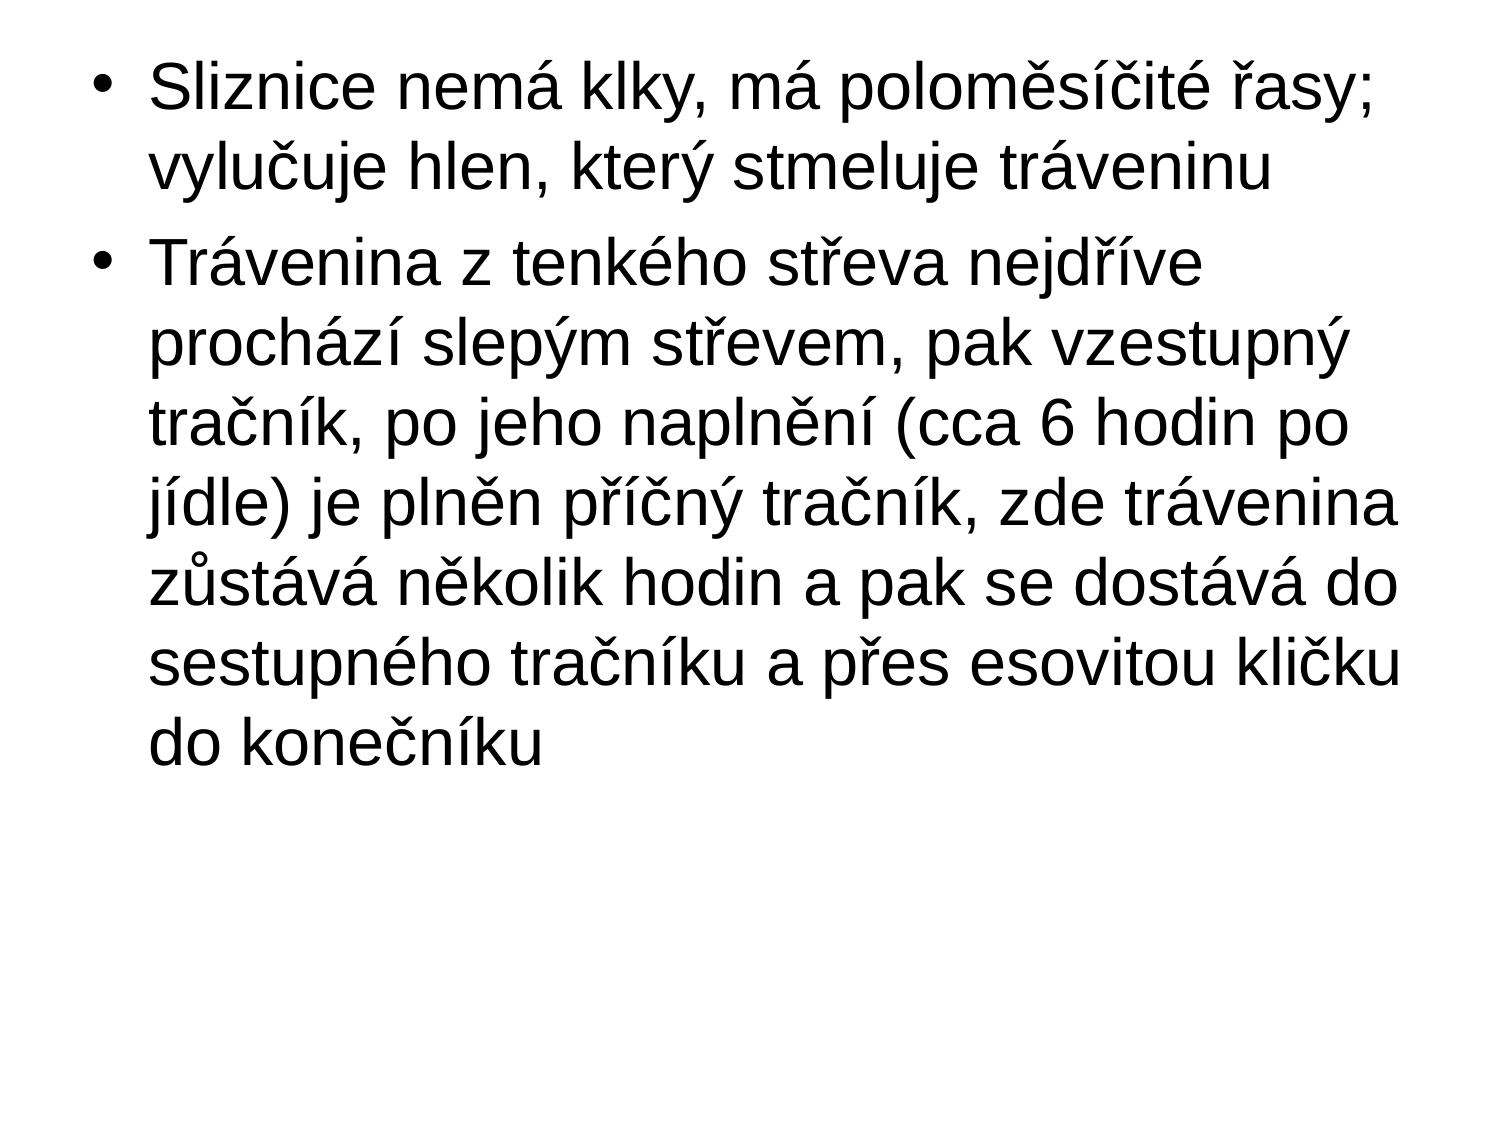

# Sliznice nemá klky, má poloměsíčité řasy; vylučuje hlen, který stmeluje tráveninu
Trávenina z tenkého střeva nejdříve prochází slepým střevem, pak vzestupný tračník, po jeho naplnění (cca 6 hodin po jídle) je plněn příčný tračník, zde trávenina zůstává několik hodin a pak se dostává do sestupného tračníku a přes esovitou kličku do konečníku